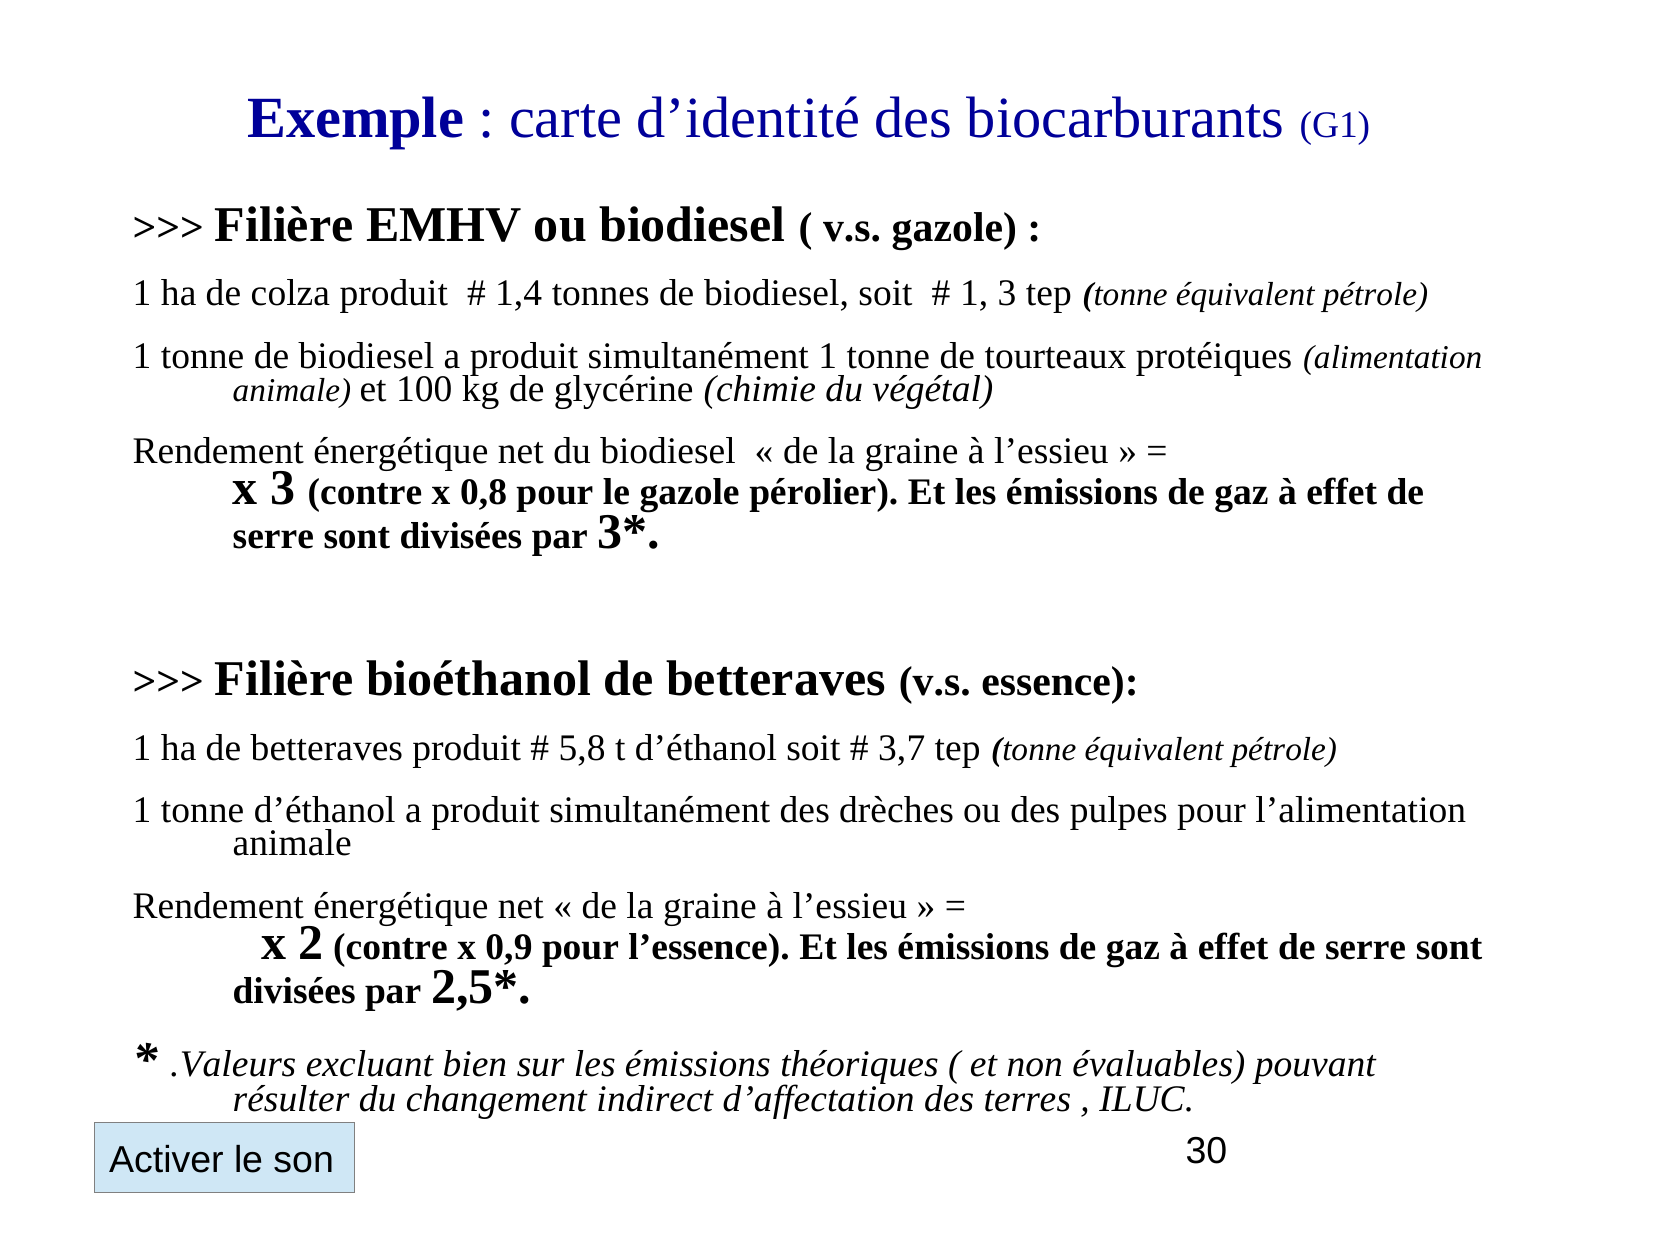

#
Exemple : carte d’identité des biocarburants (G1)
>>> Filière EMHV ou biodiesel ( v.s. gazole) :
1 ha de colza produit # 1,4 tonnes de biodiesel, soit # 1, 3 tep (tonne équivalent pétrole)
1 tonne de biodiesel a produit simultanément 1 tonne de tourteaux protéiques (alimentation animale) et 100 kg de glycérine (chimie du végétal)
Rendement énergétique net du biodiesel « de la graine à l’essieu » = x 3 (contre x 0,8 pour le gazole pérolier). Et les émissions de gaz à effet de serre sont divisées par 3*.
>>> Filière bioéthanol de betteraves (v.s. essence):
1 ha de betteraves produit # 5,8 t d’éthanol soit # 3,7 tep (tonne équivalent pétrole)
1 tonne d’éthanol a produit simultanément des drèches ou des pulpes pour l’alimentation animale
Rendement énergétique net « de la graine à l’essieu » = x 2 (contre x 0,9 pour l’essence). Et les émissions de gaz à effet de serre sont divisées par 2,5*.
* .Valeurs excluant bien sur les émissions théoriques ( et non évaluables) pouvant résulter du changement indirect d’affectation des terres , ILUC.
Activer le son